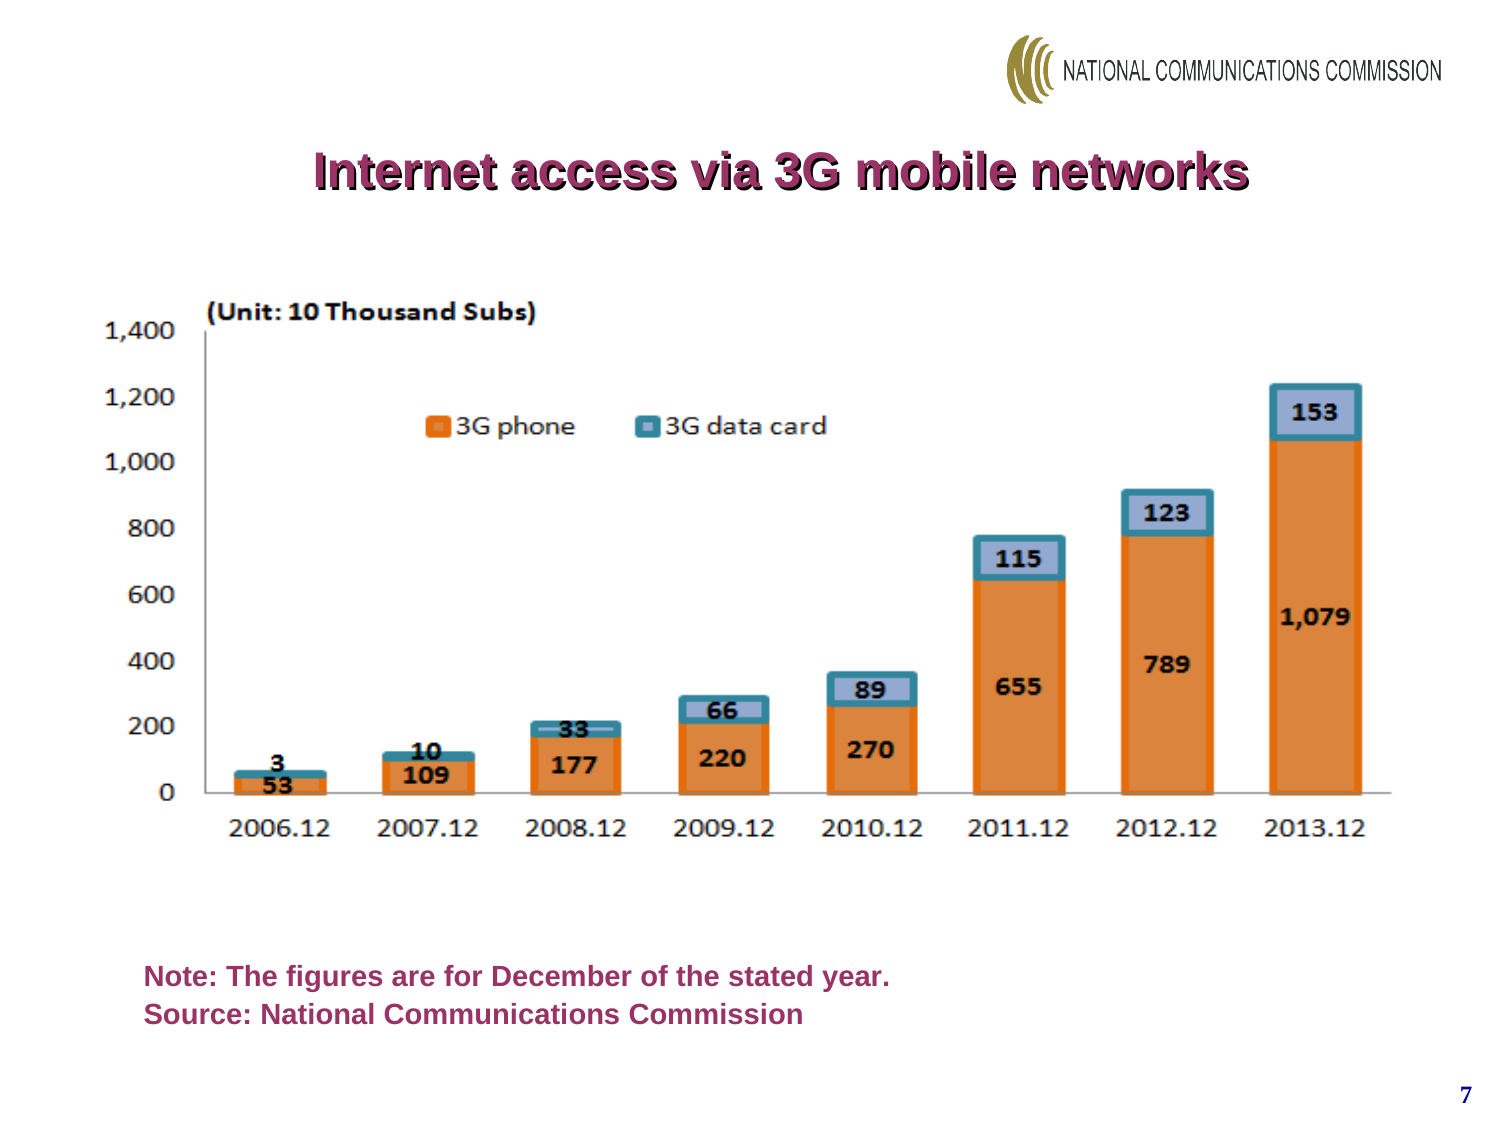

# Internet access via 3G mobile networks
Note: The figures are for December of the stated year.
Source: National Communications Commission